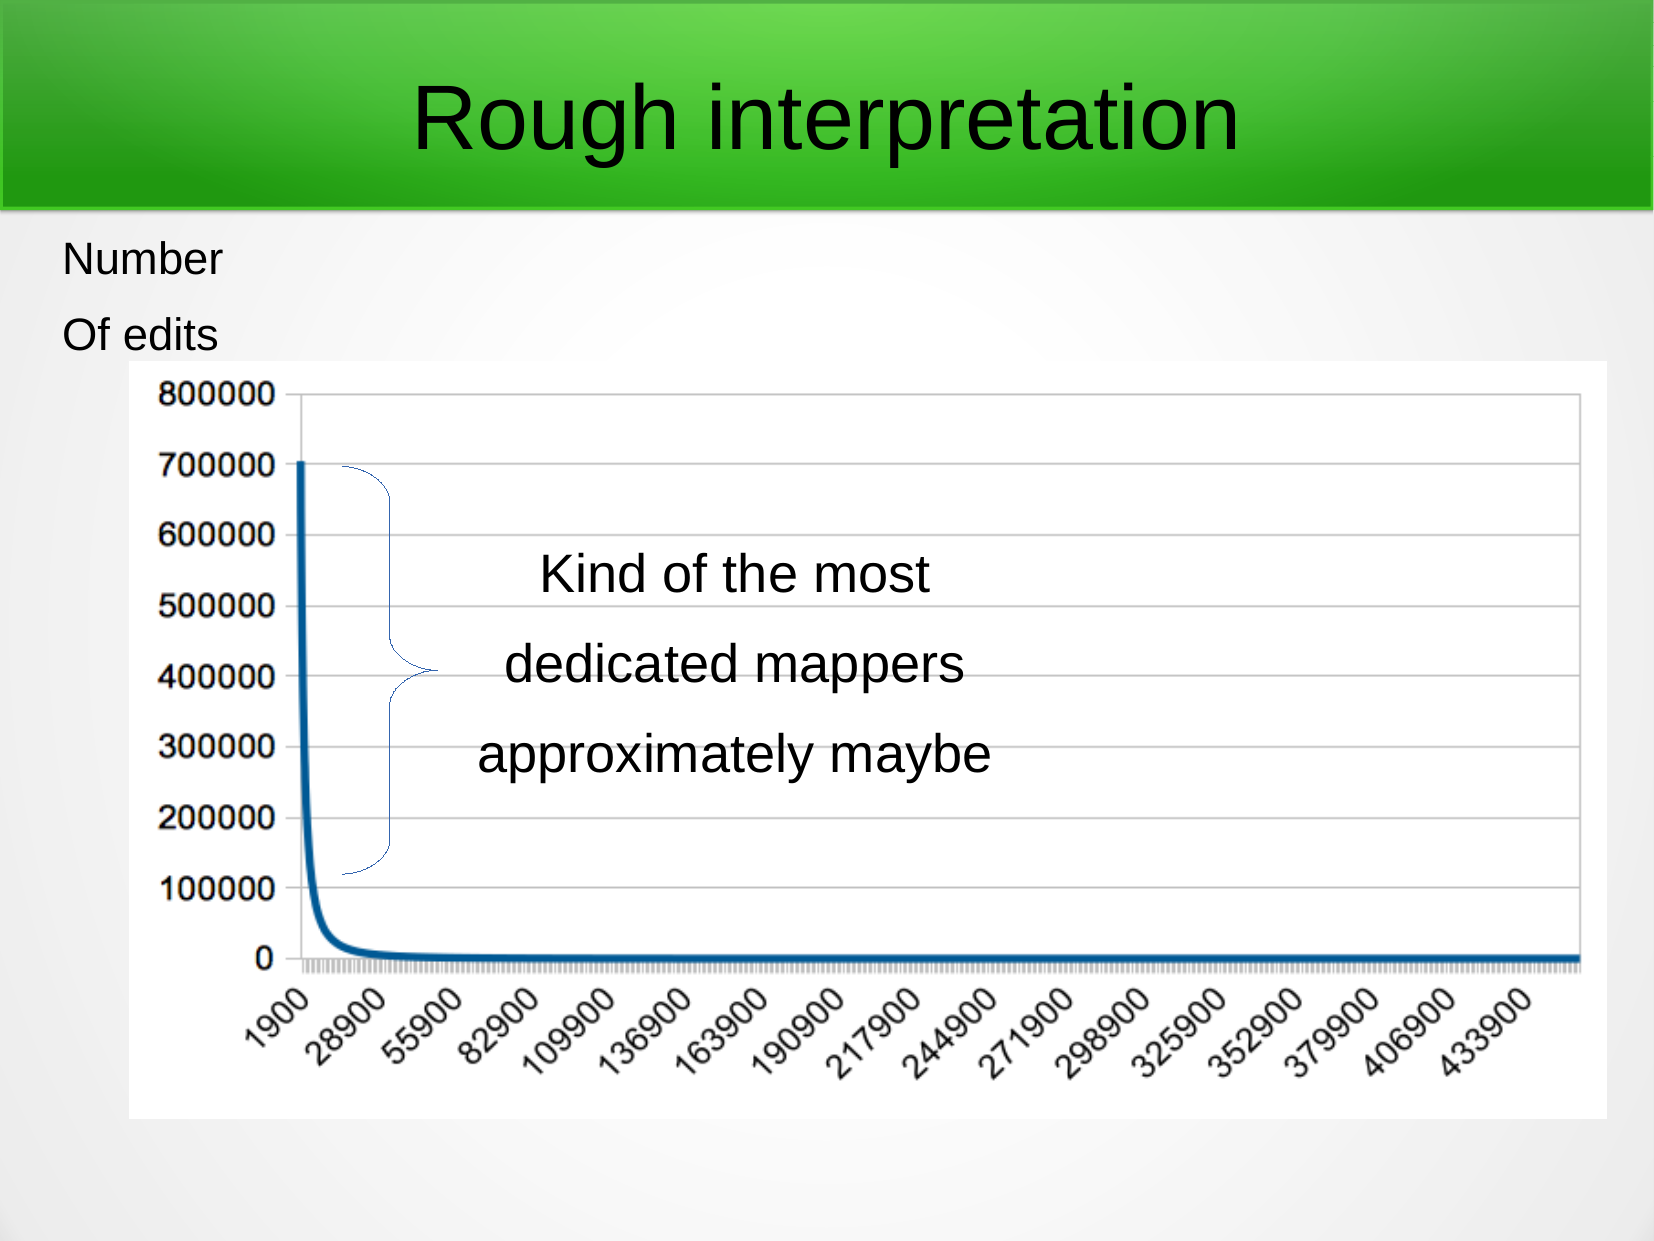

# Rough interpretation
Number
Of edits
 Kind of the most
dedicated mappers
approximately maybe